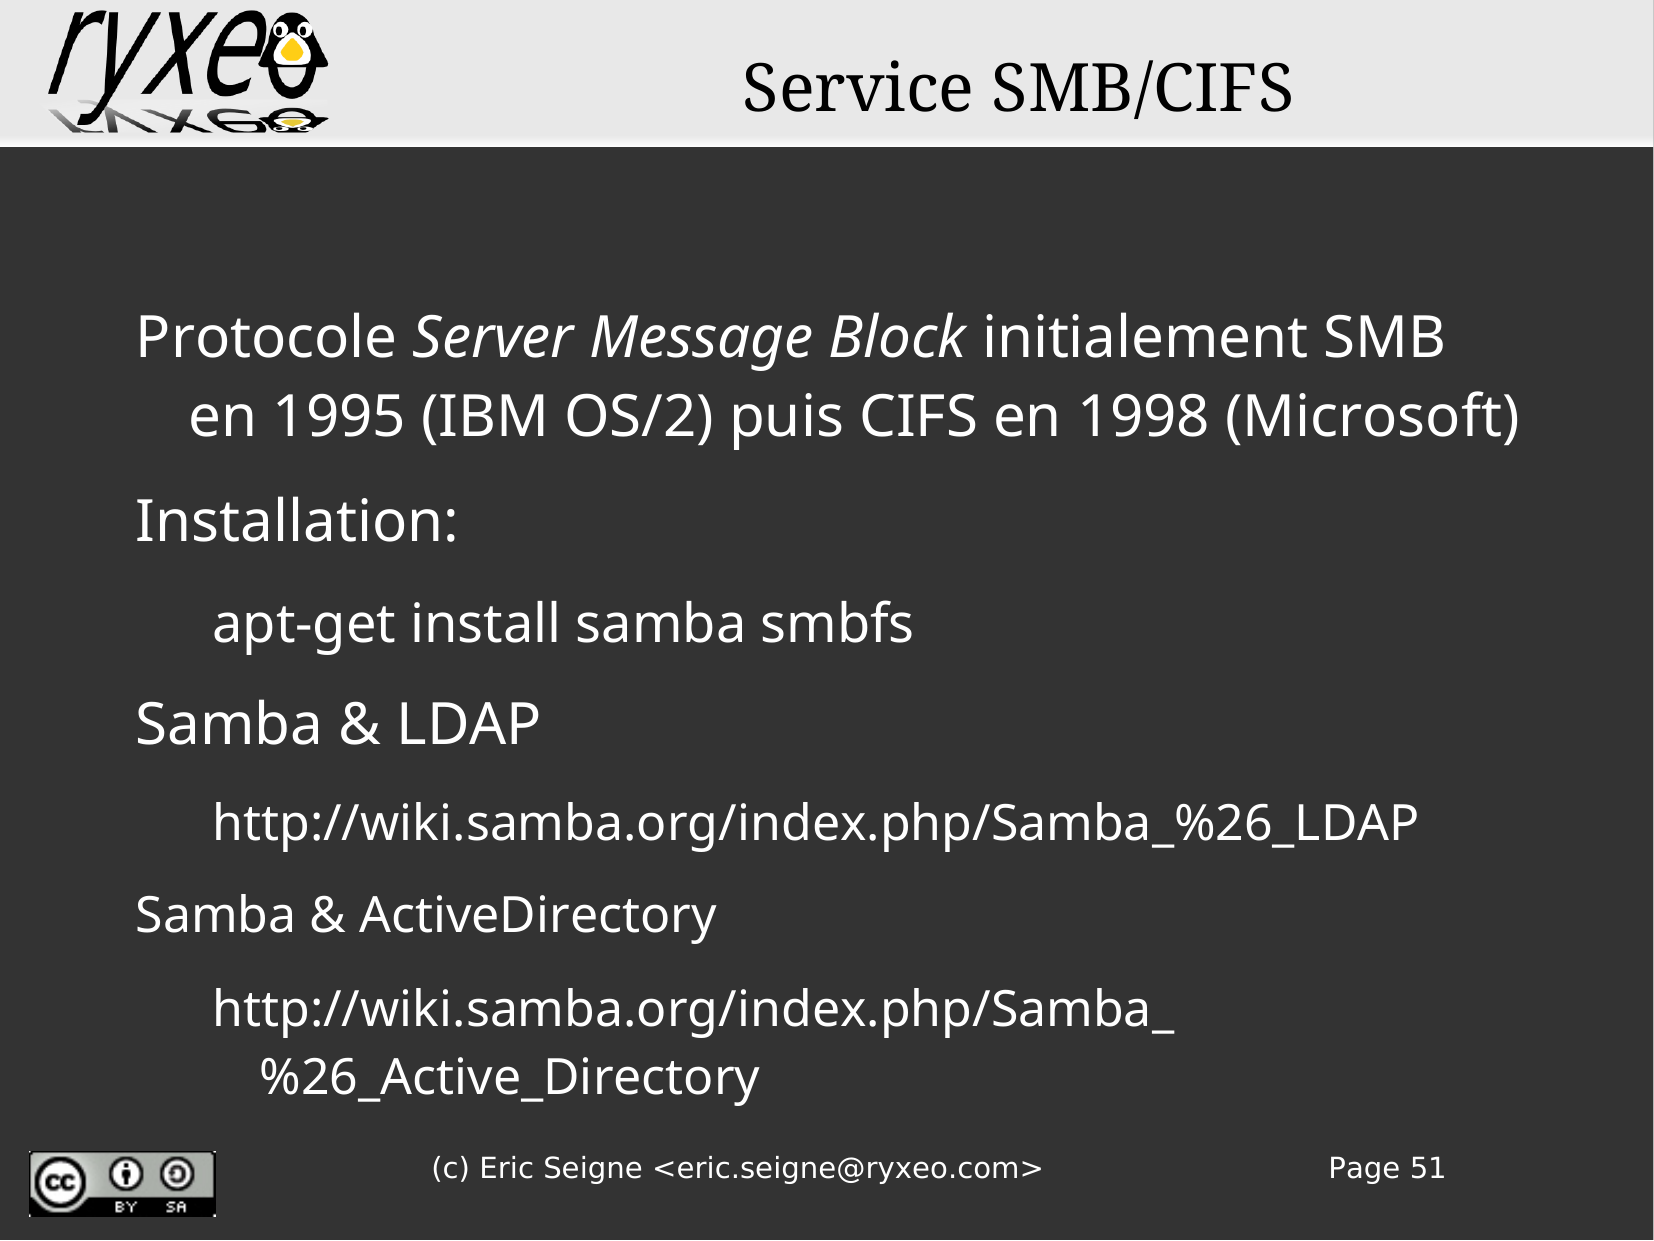

# Service SMB/CIFS
Protocole Server Message Block initialement SMB en 1995 (IBM OS/2) puis CIFS en 1998 (Microsoft)
Installation:
apt-get install samba smbfs
Samba & LDAP
http://wiki.samba.org/index.php/Samba_%26_LDAP
Samba & ActiveDirectory
http://wiki.samba.org/index.php/Samba_%26_Active_Directory
Toto le héro
51